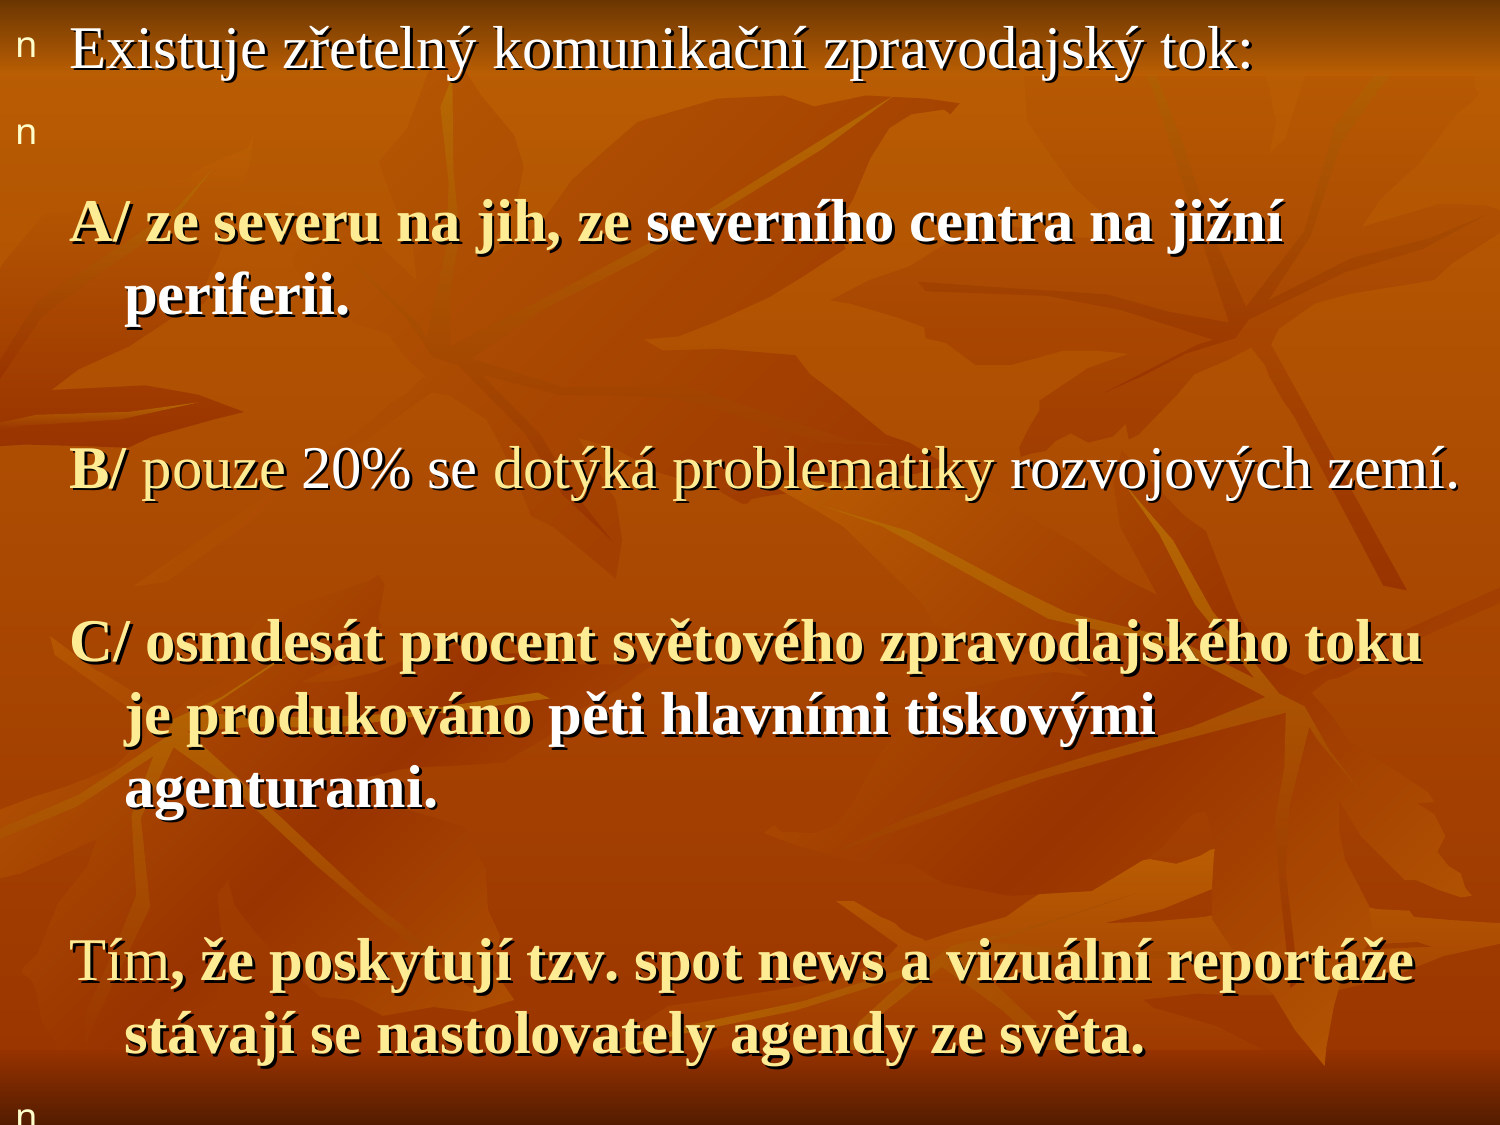

# Existuje zřetelný komunikační zpravodajský tok:
A/ ze severu na jih, ze severního centra na jižní periferii.
B/ pouze 20% se dotýká problematiky rozvojových zemí.
C/ osmdesát procent světového zpravodajského toku je produkováno pěti hlavními tiskovými agenturami.
Tím, že poskytují tzv. spot news a vizuální reportáže stávají se nastolovately agendy ze světa.